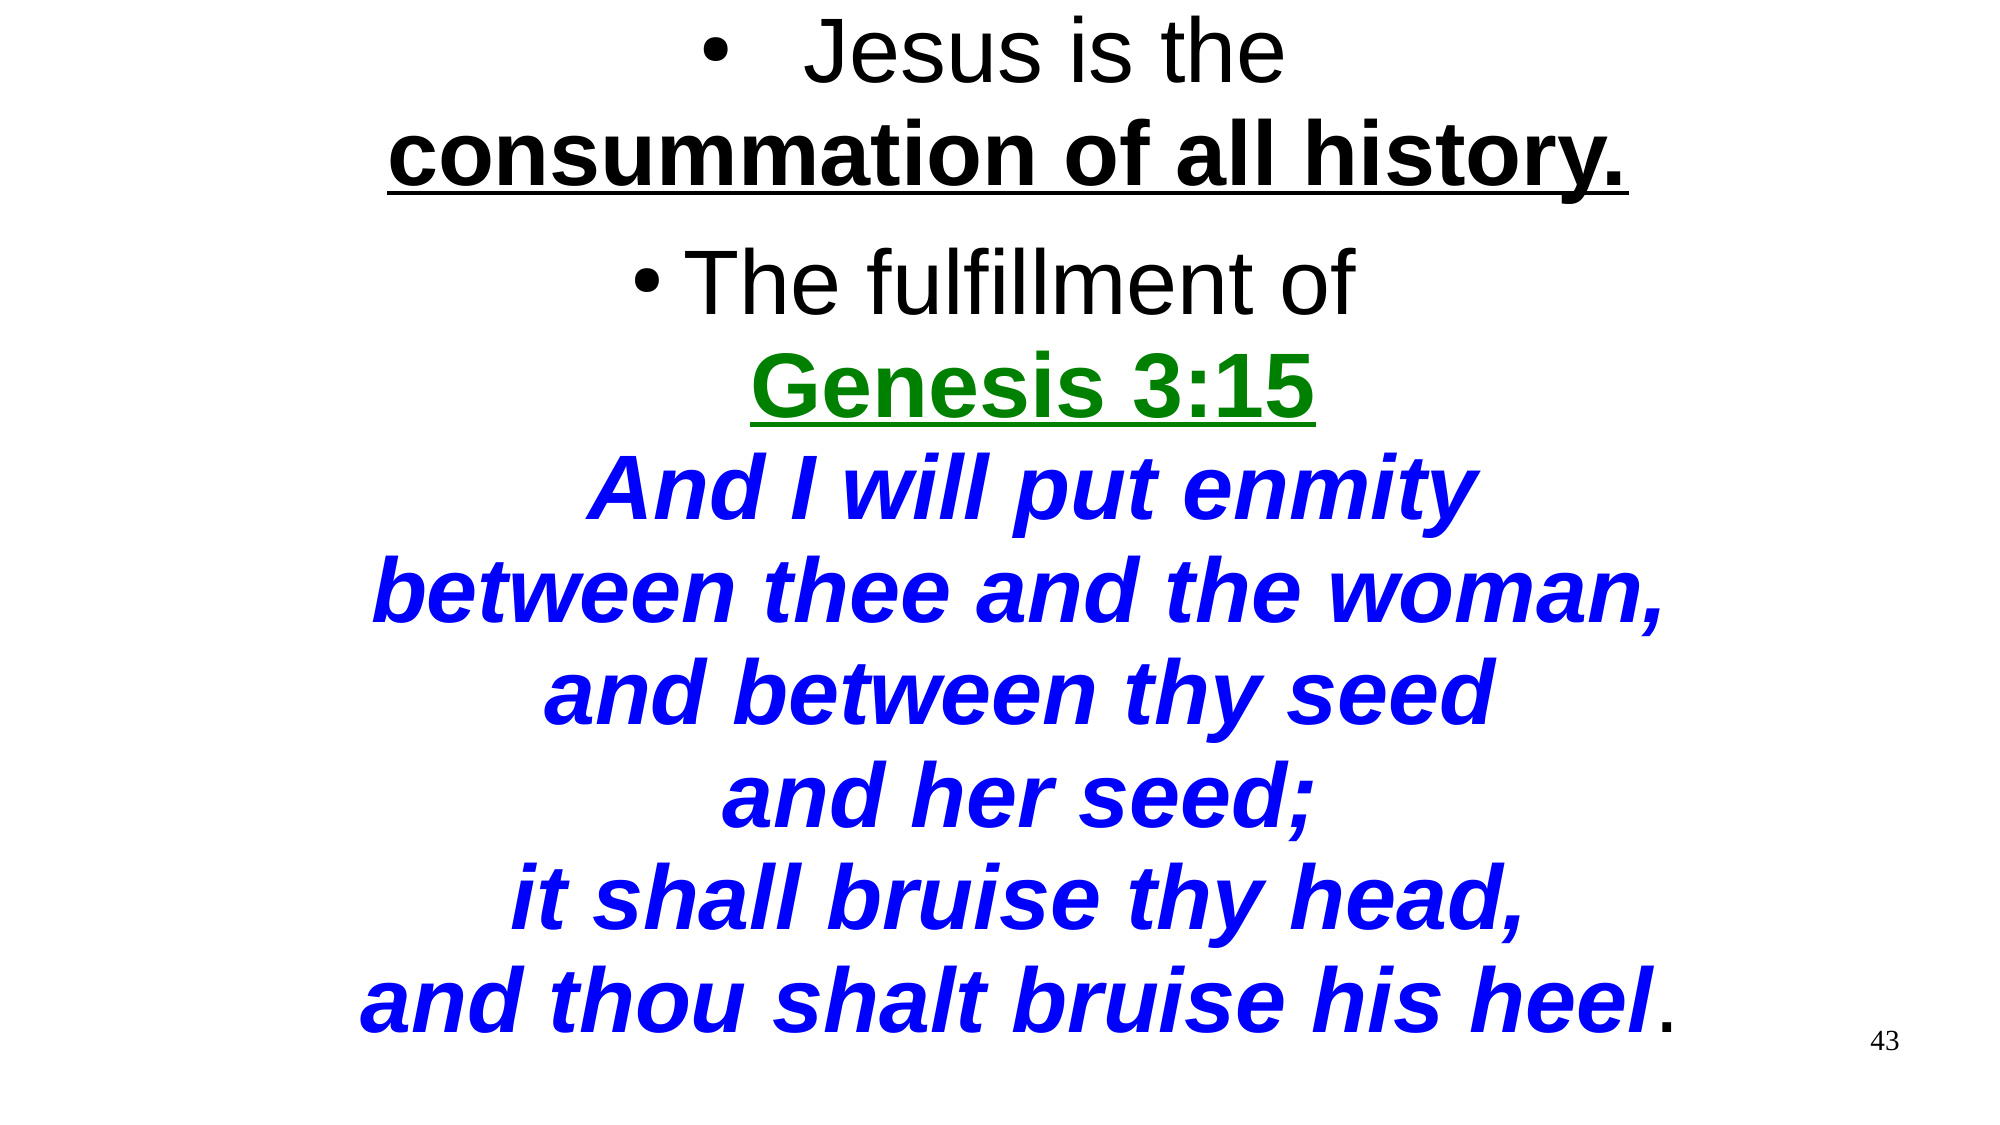

# Jesus is the consummation of all history.
The fulfillment of
Genesis 3:15
 And I will put enmity
between thee and the woman,
and between thy seed
and her seed;
it shall bruise thy head,
and thou shalt bruise his heel.
43